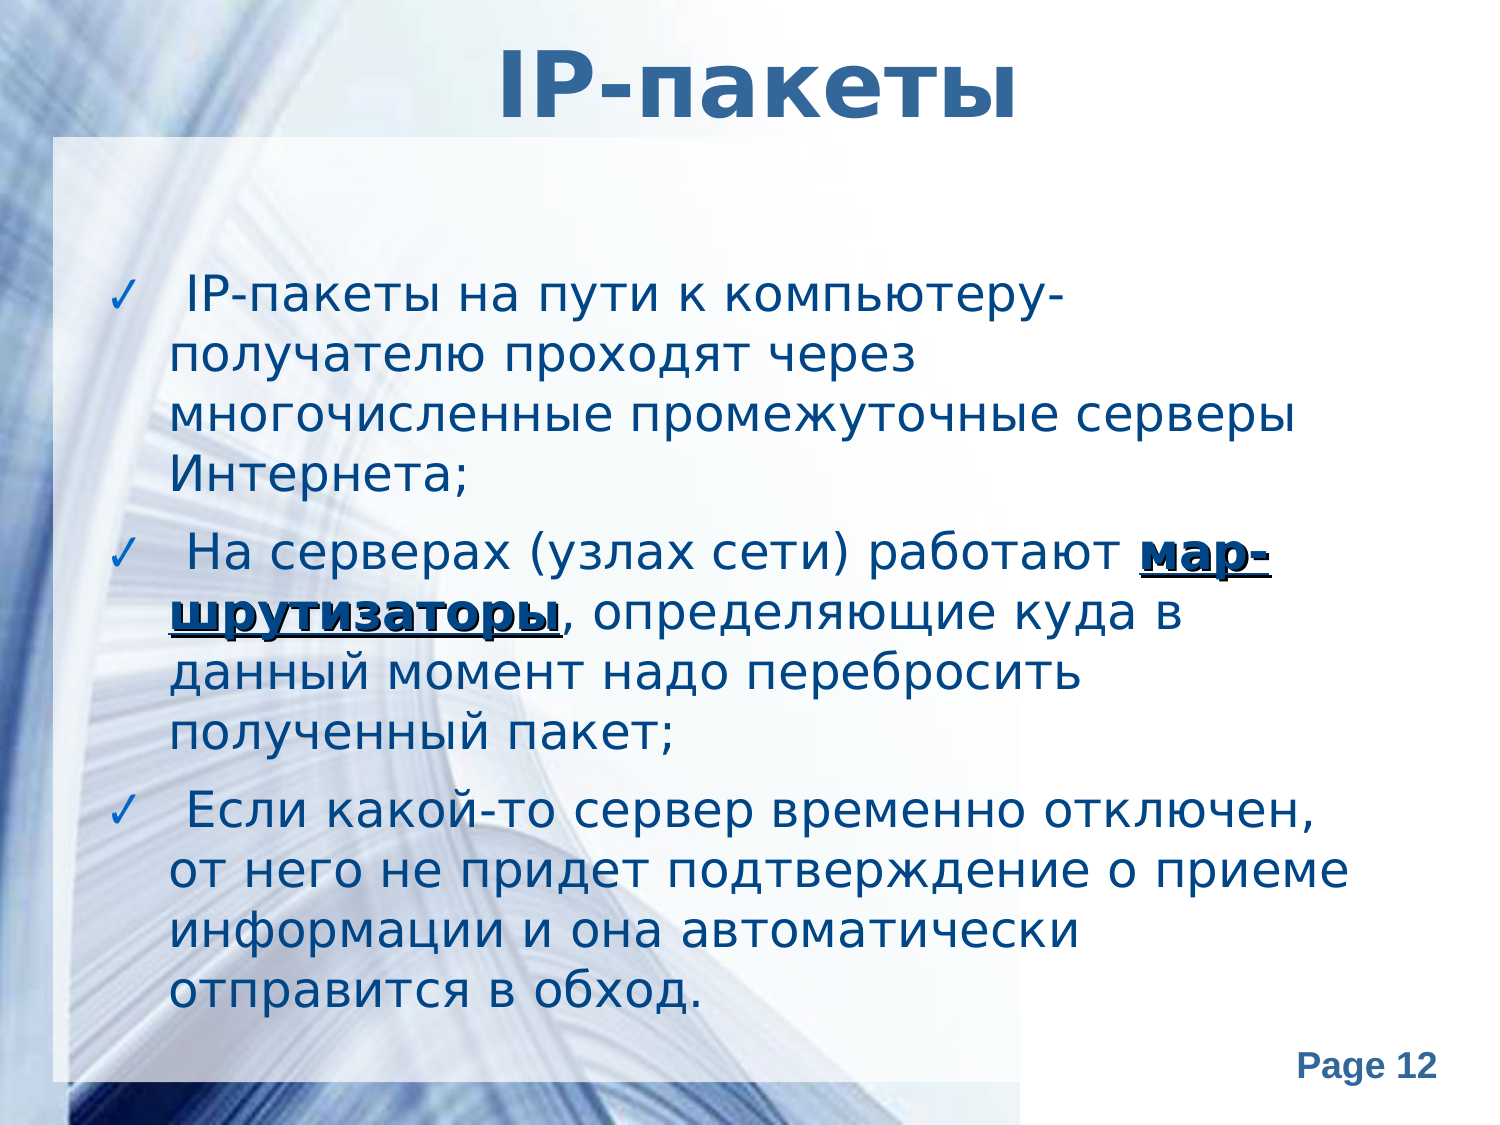

IP-пакеты
 IP-пакеты на пути к компьютеру-получателю проходят через многочисленные промежуточные серверы Интернета;
 На серверах (узлах сети) работают мар-шрутизаторы, определяющие куда в данный момент надо перебросить полученный пакет;
 Если какой-то сервер временно отключен, от него не придет подтверждение о приеме информации и она автоматически отправится в обход.